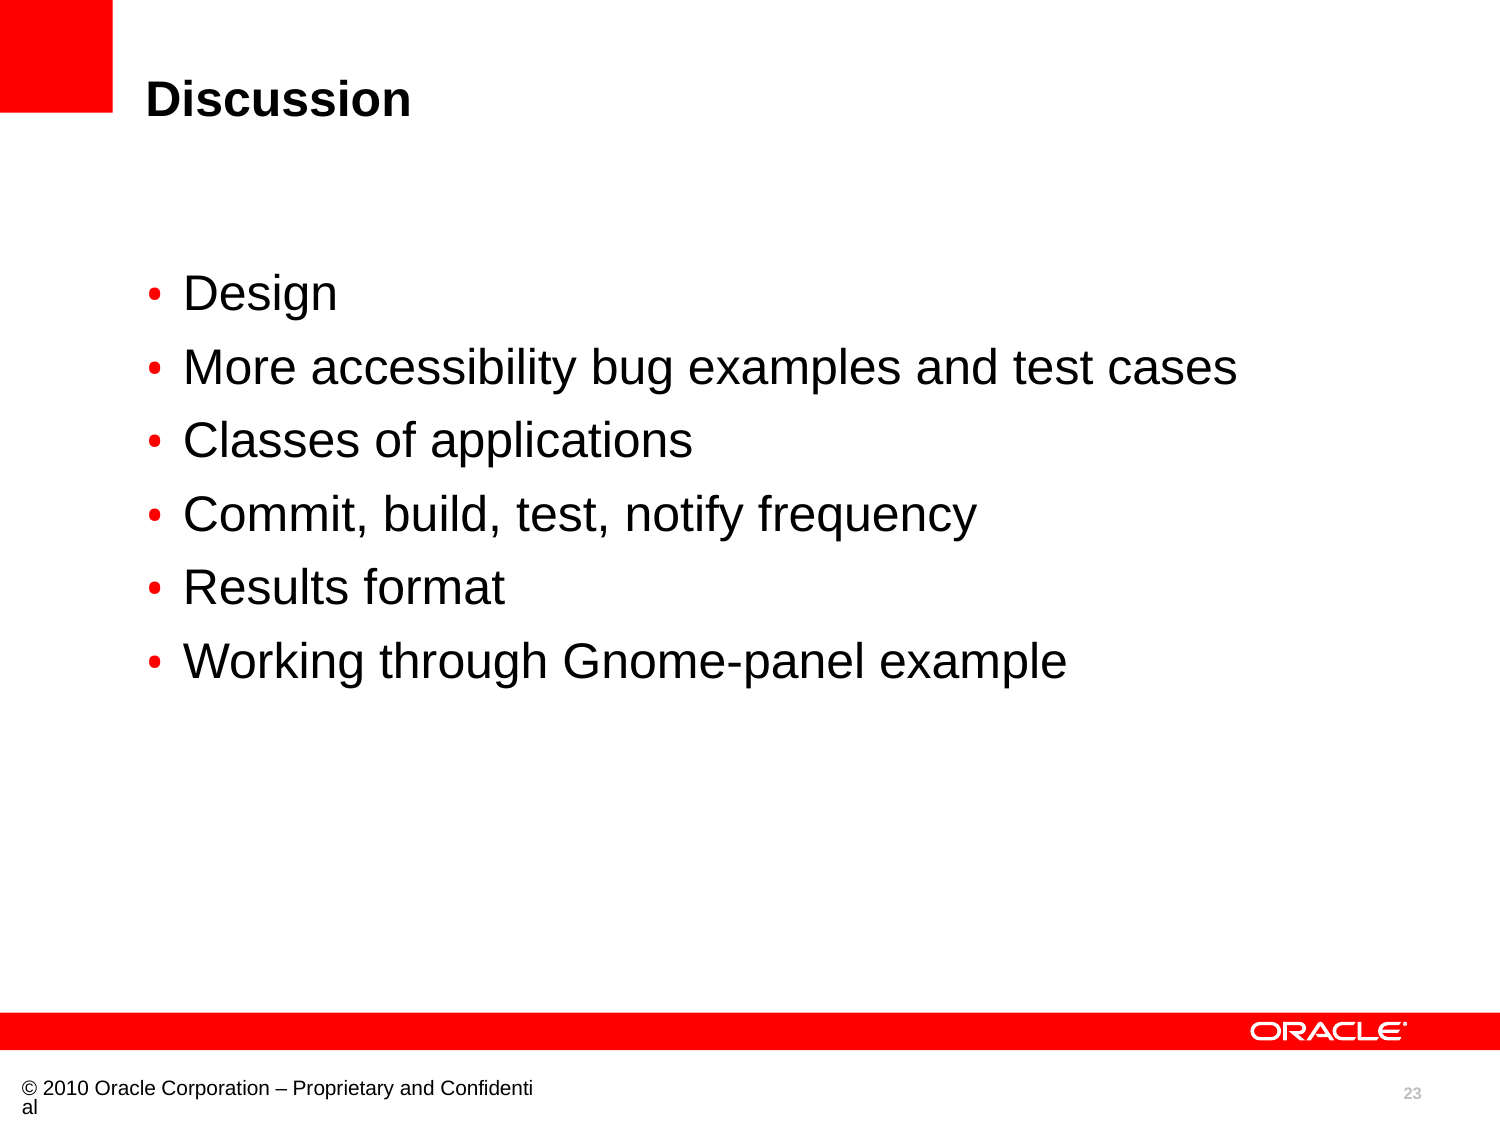

# Discussion
Design
More accessibility bug examples and test cases
Classes of applications
Commit, build, test, notify frequency
Results format
Working through Gnome-panel example
© 2010 Oracle Corporation – Proprietary and Confidential